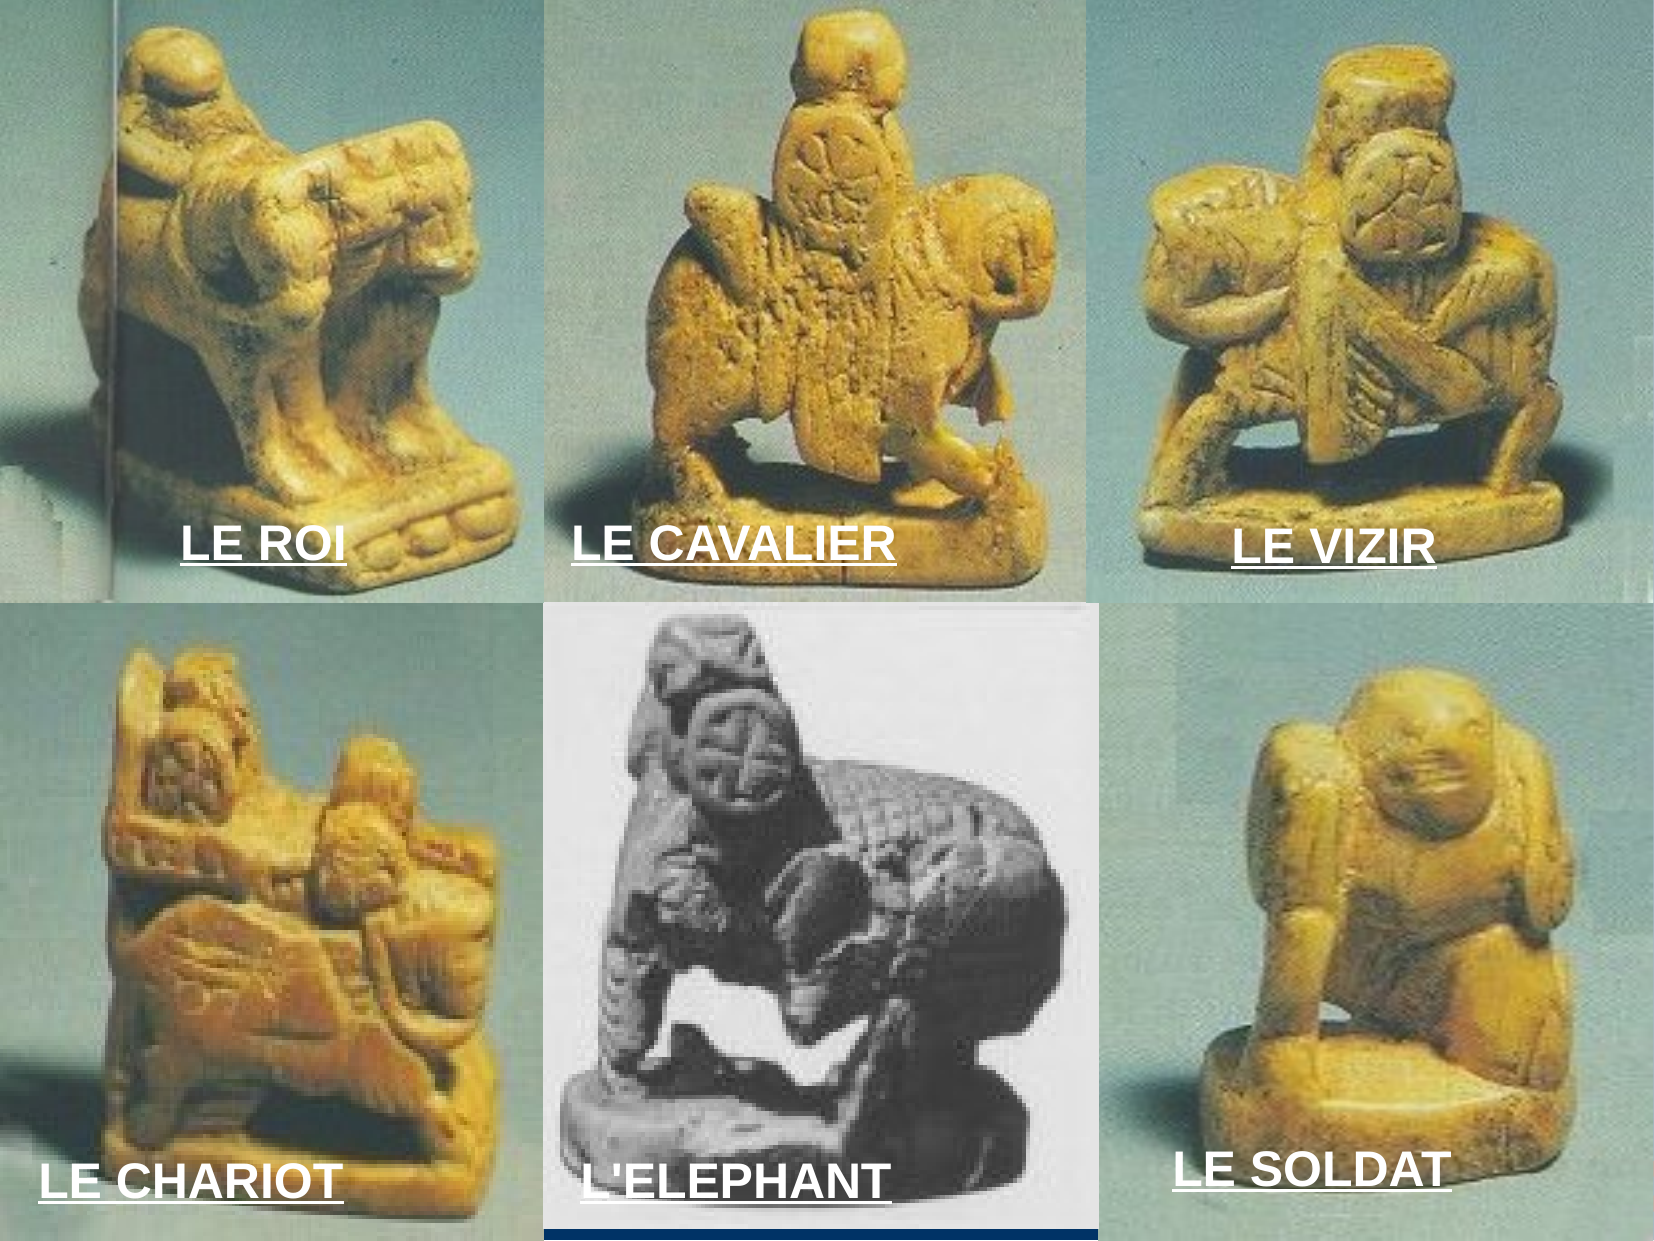

# l
LE ROI
LE CAVALIER
LE VIZIR
LE SOLDAT
LE CHARIOT
L'ELEPHANT